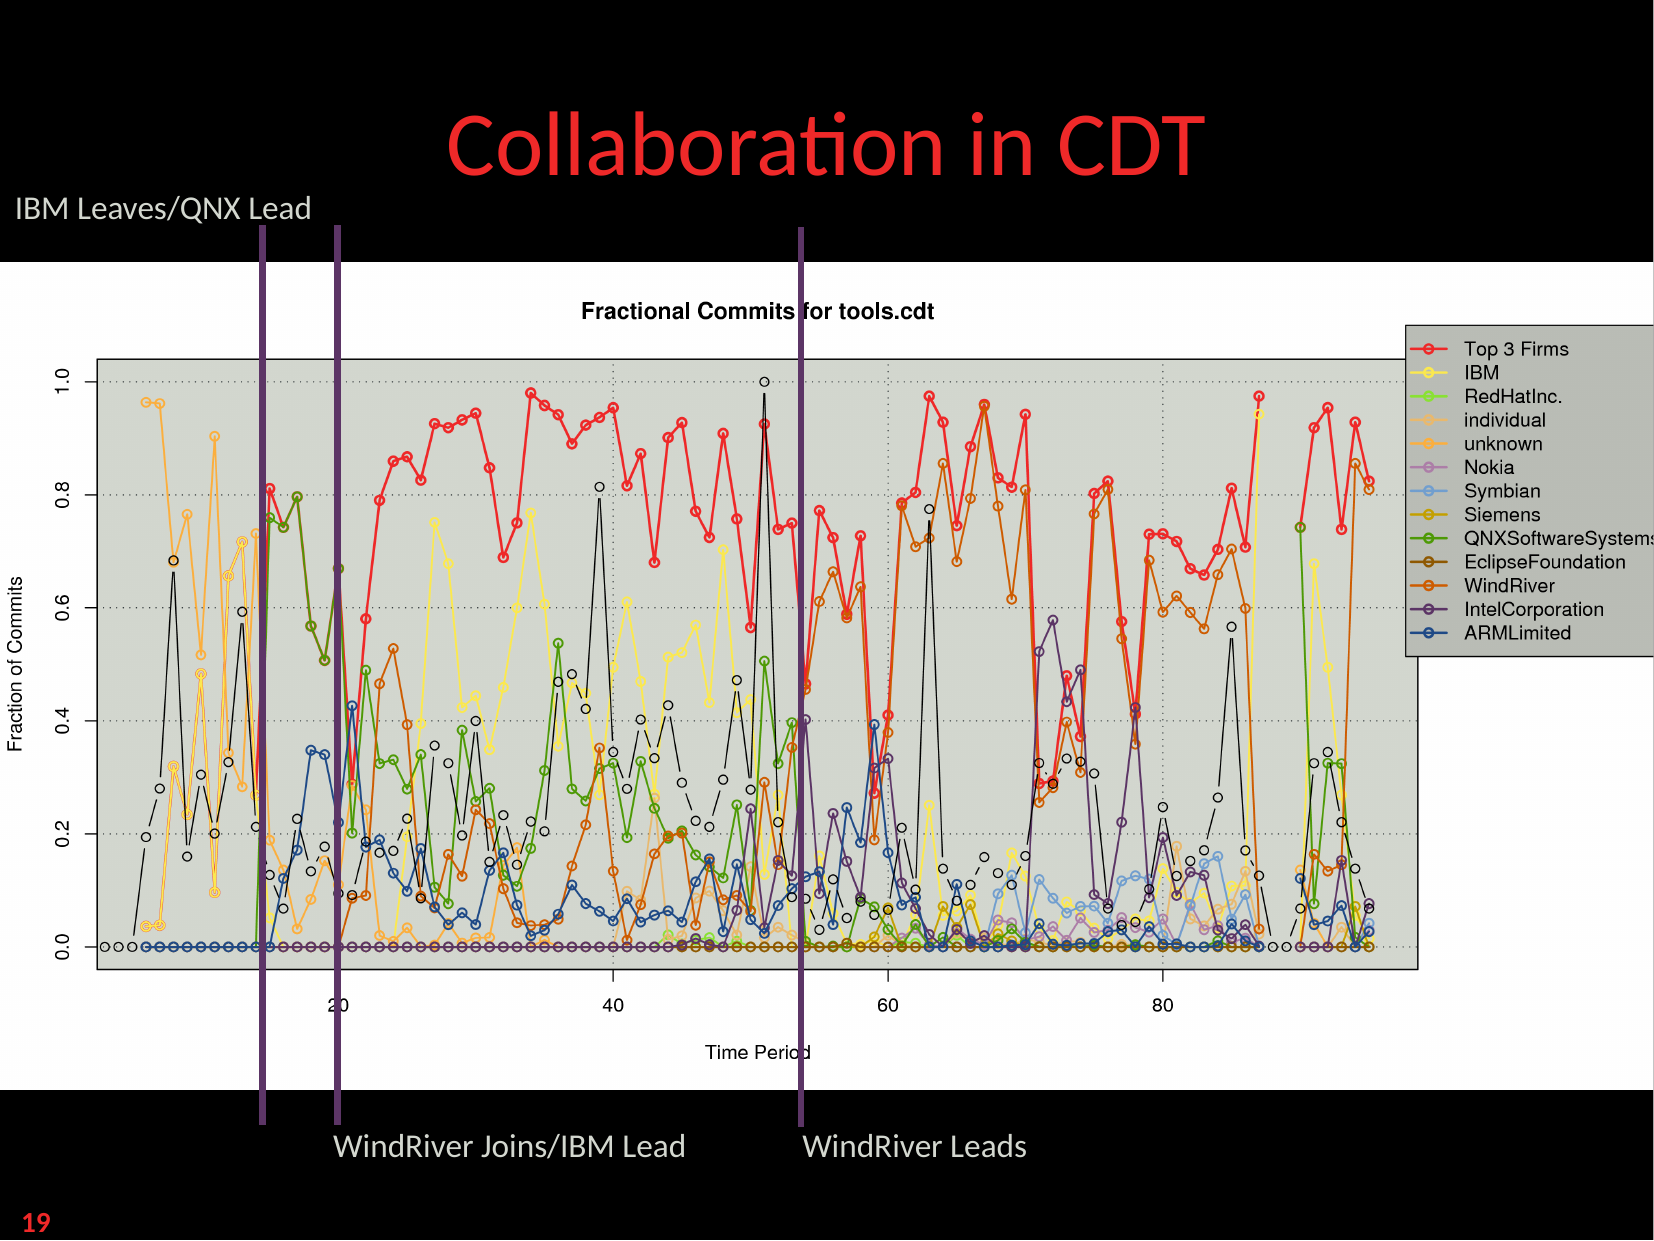

# Collaboration in CDT
IBM Leaves/QNX Lead
WindRiver Joins/IBM Lead
WindRiver Leads
19